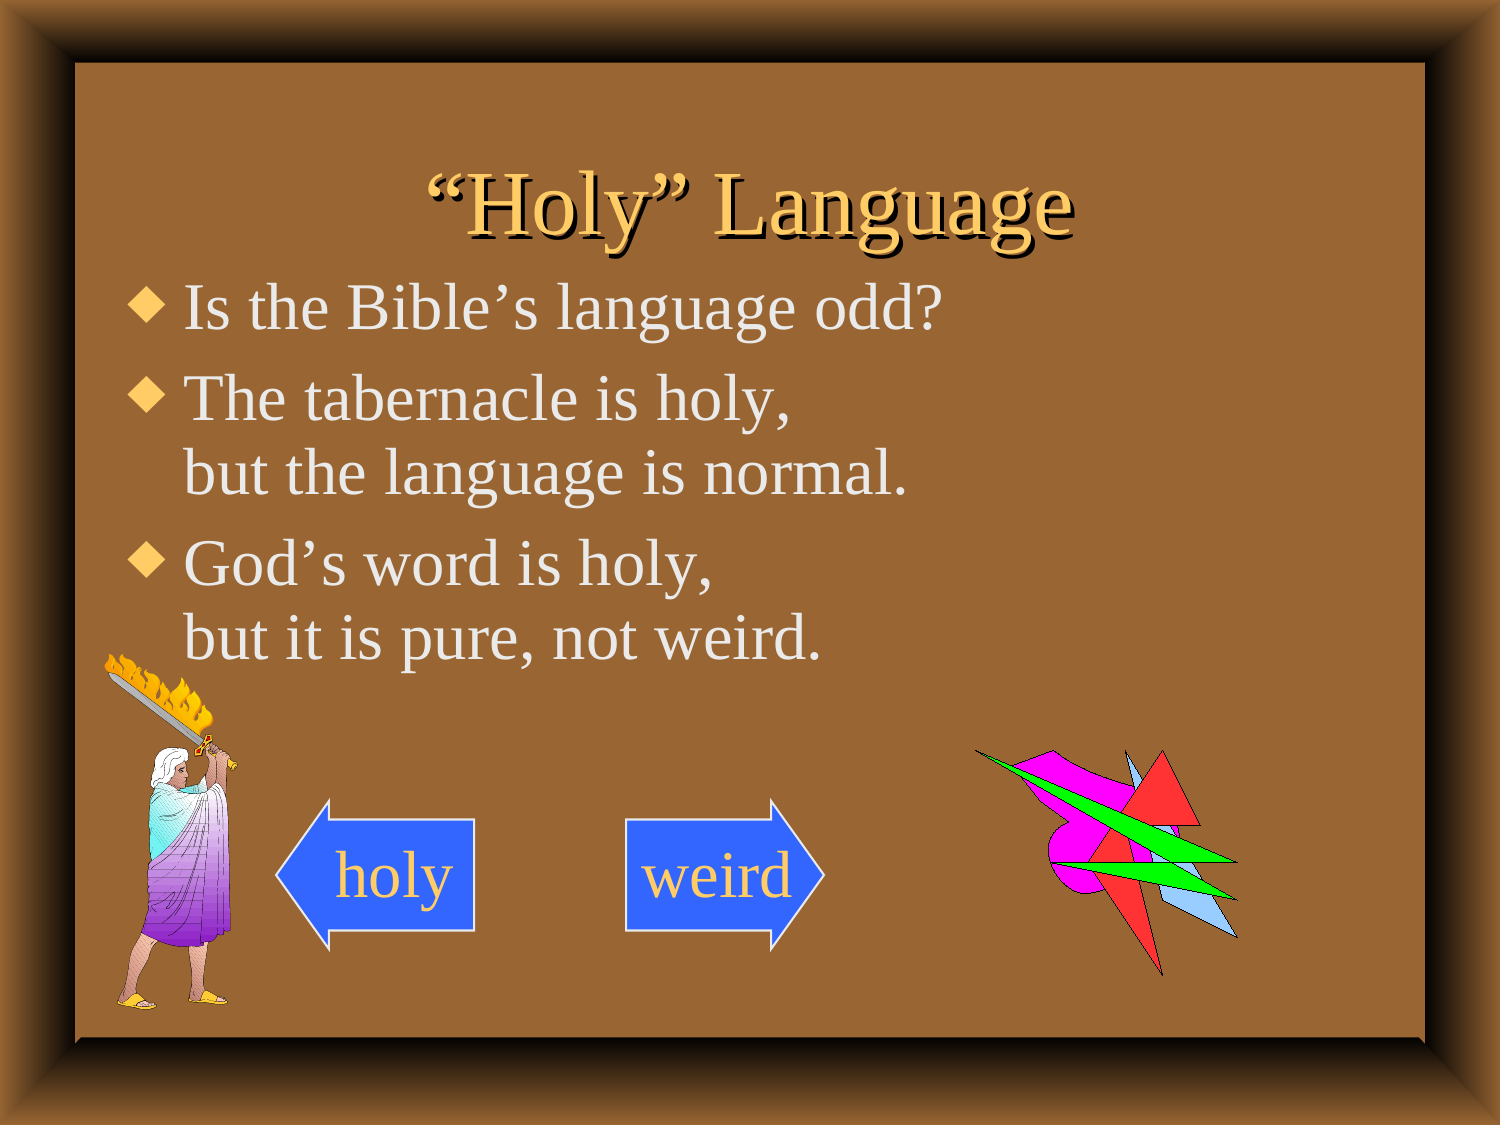

# “Holy” Language
Is the Bible’s language odd?
The tabernacle is holy,
but the language is normal.
God’s word is holy,
but it is pure, not weird.
weird
holy